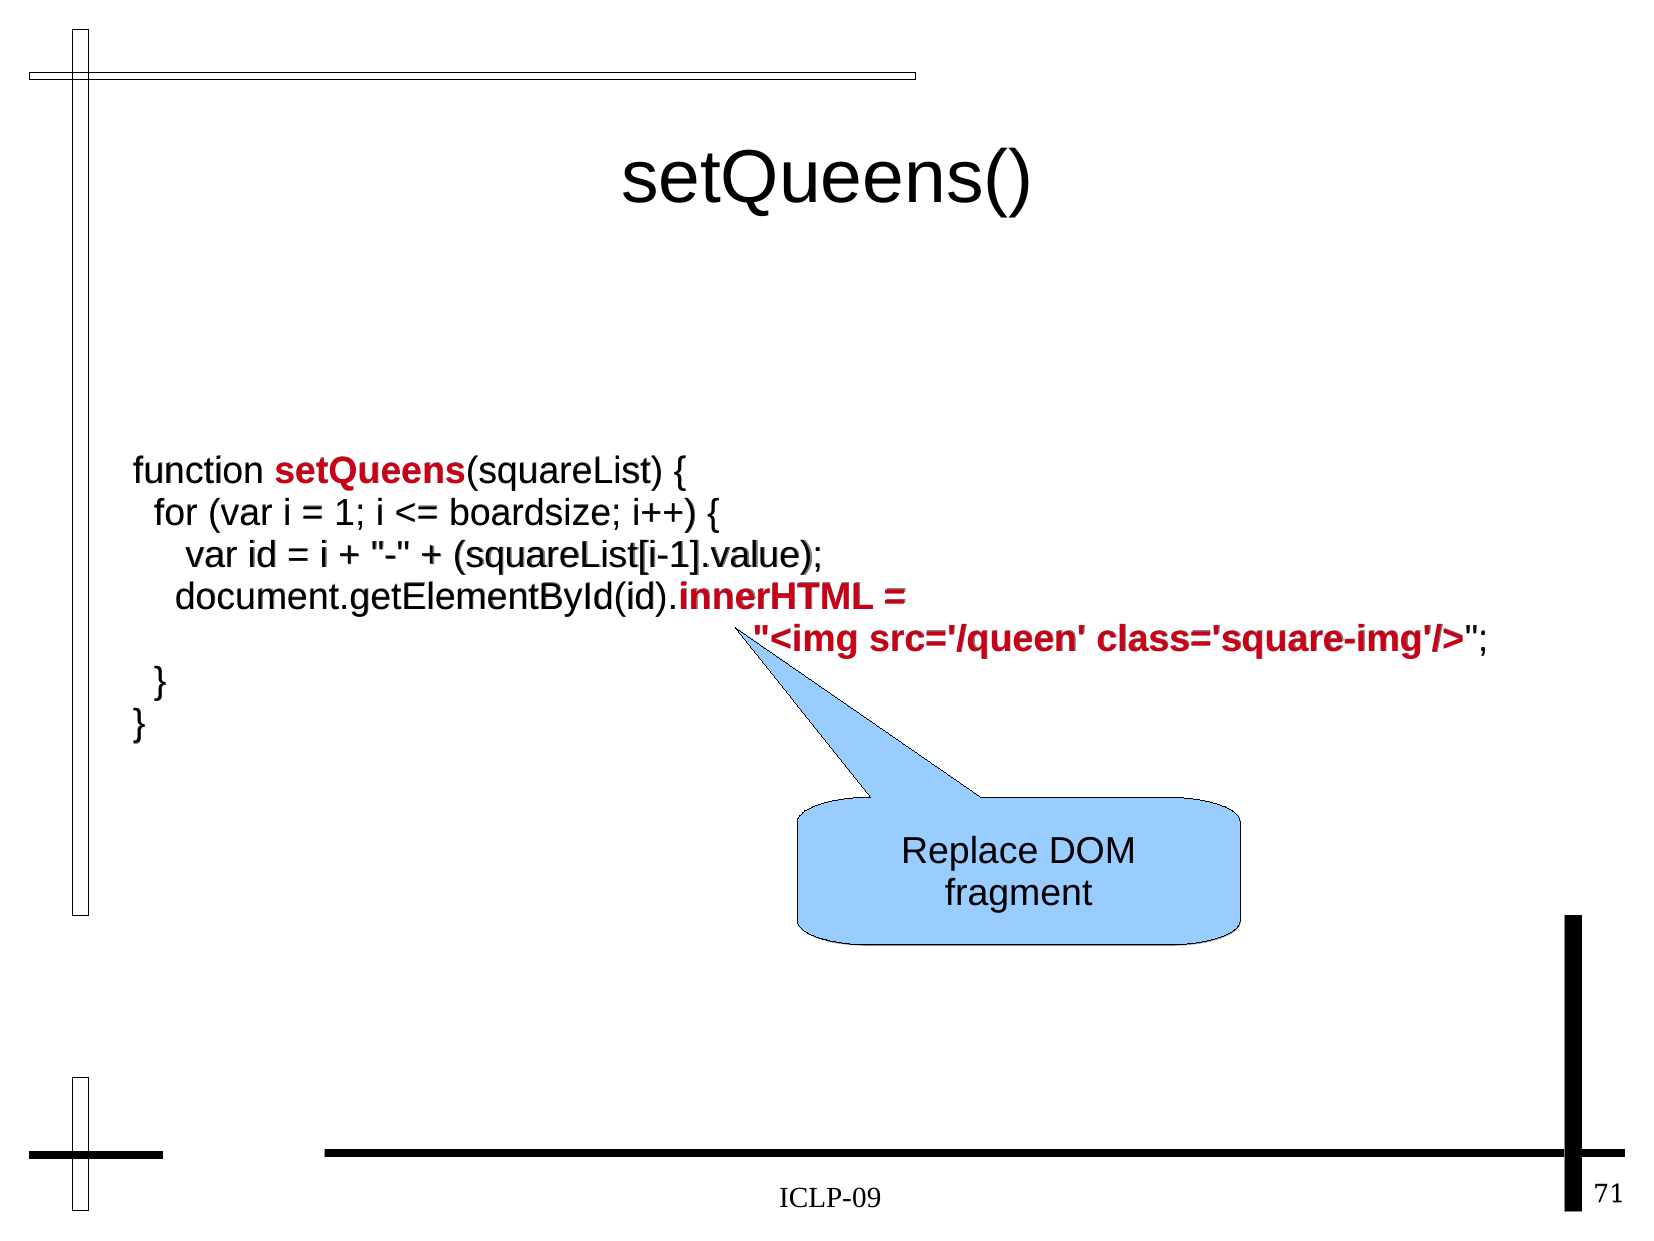

# setQueens()
function setQueens(squareList) {
 for (var i = 1; i <= boardsize; i++) {
 var id = i + "-" + (squareList[i-1].value);
 document.getElementById(id).innerHTML =
 "<img src='/queen' class='square-img'/>";
 }
}
Replace DOM
fragment